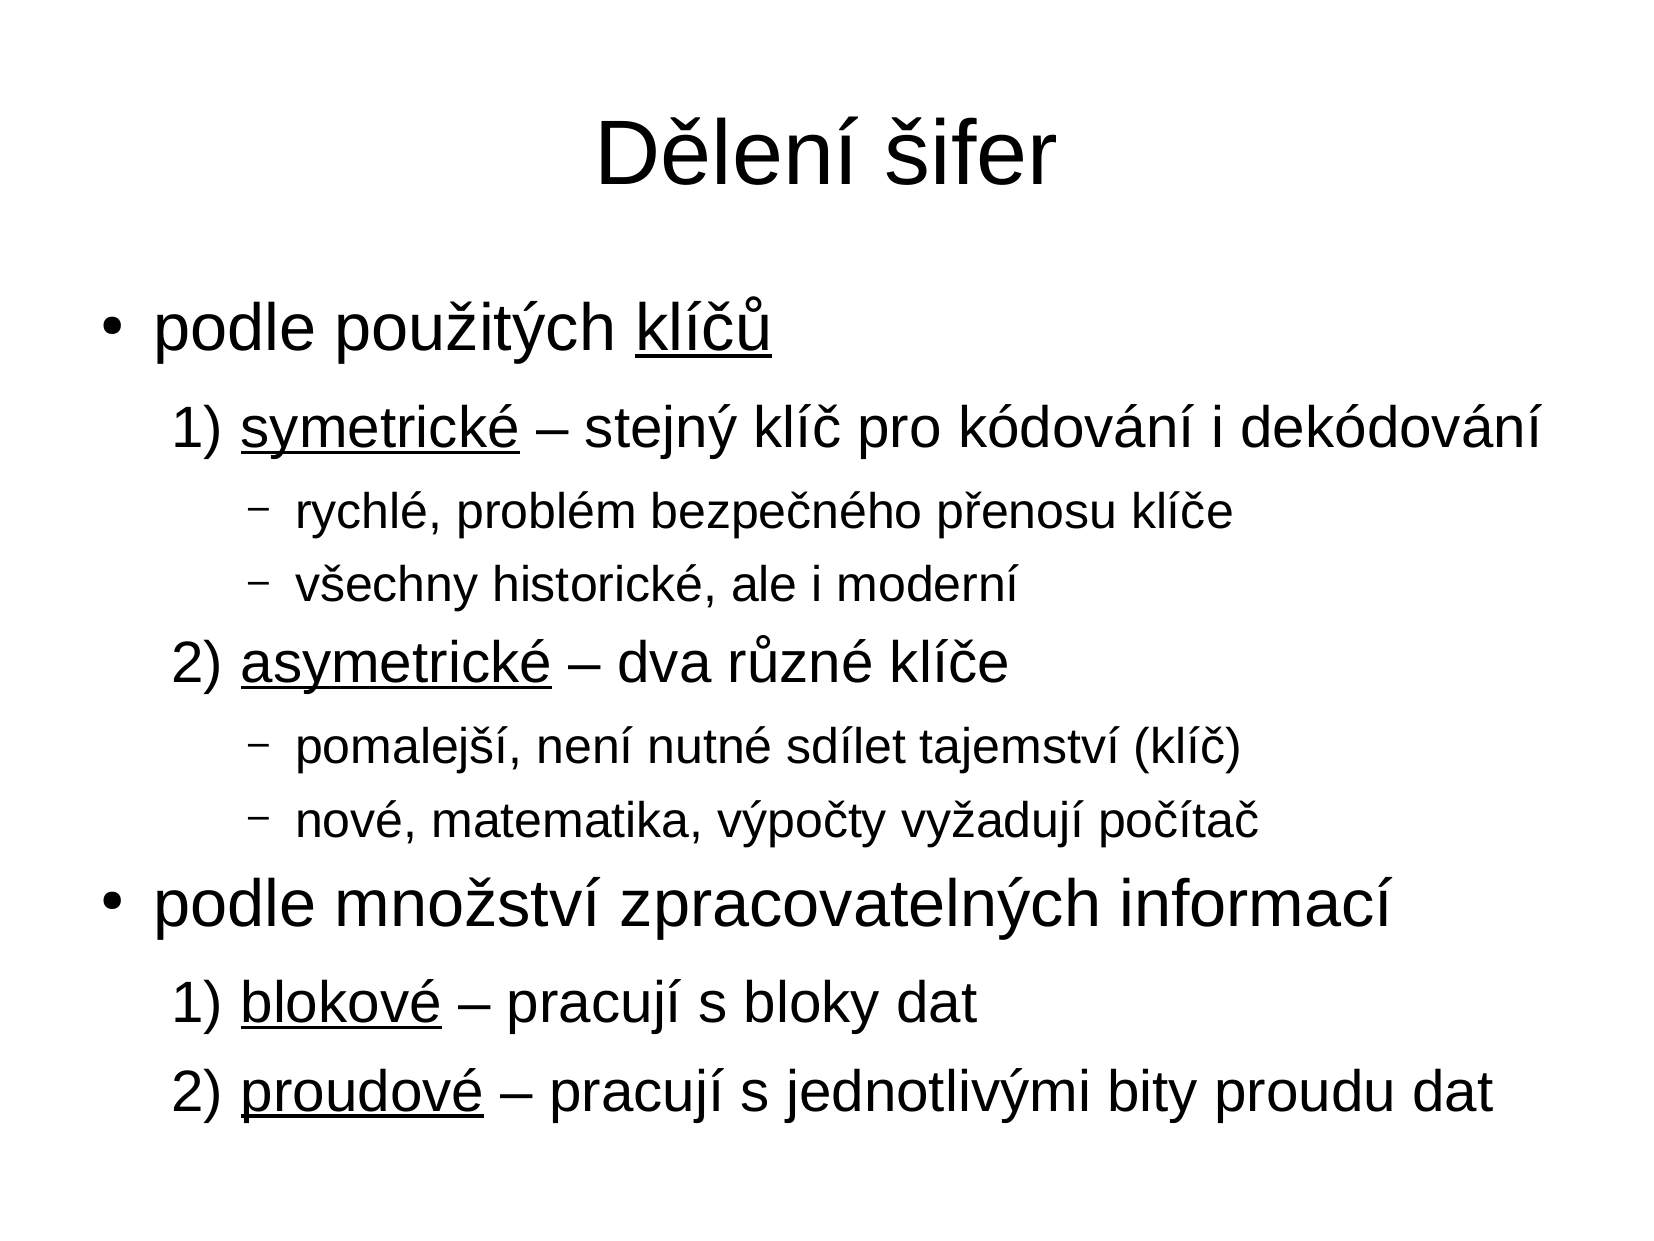

# Dělení šifer
podle použitých klíčů
 symetrické – stejný klíč pro kódování i dekódování
rychlé, problém bezpečného přenosu klíče
všechny historické, ale i moderní
 asymetrické – dva různé klíče
pomalejší, není nutné sdílet tajemství (klíč)
nové, matematika, výpočty vyžadují počítač
podle množství zpracovatelných informací
 blokové – pracují s bloky dat
 proudové – pracují s jednotlivými bity proudu dat